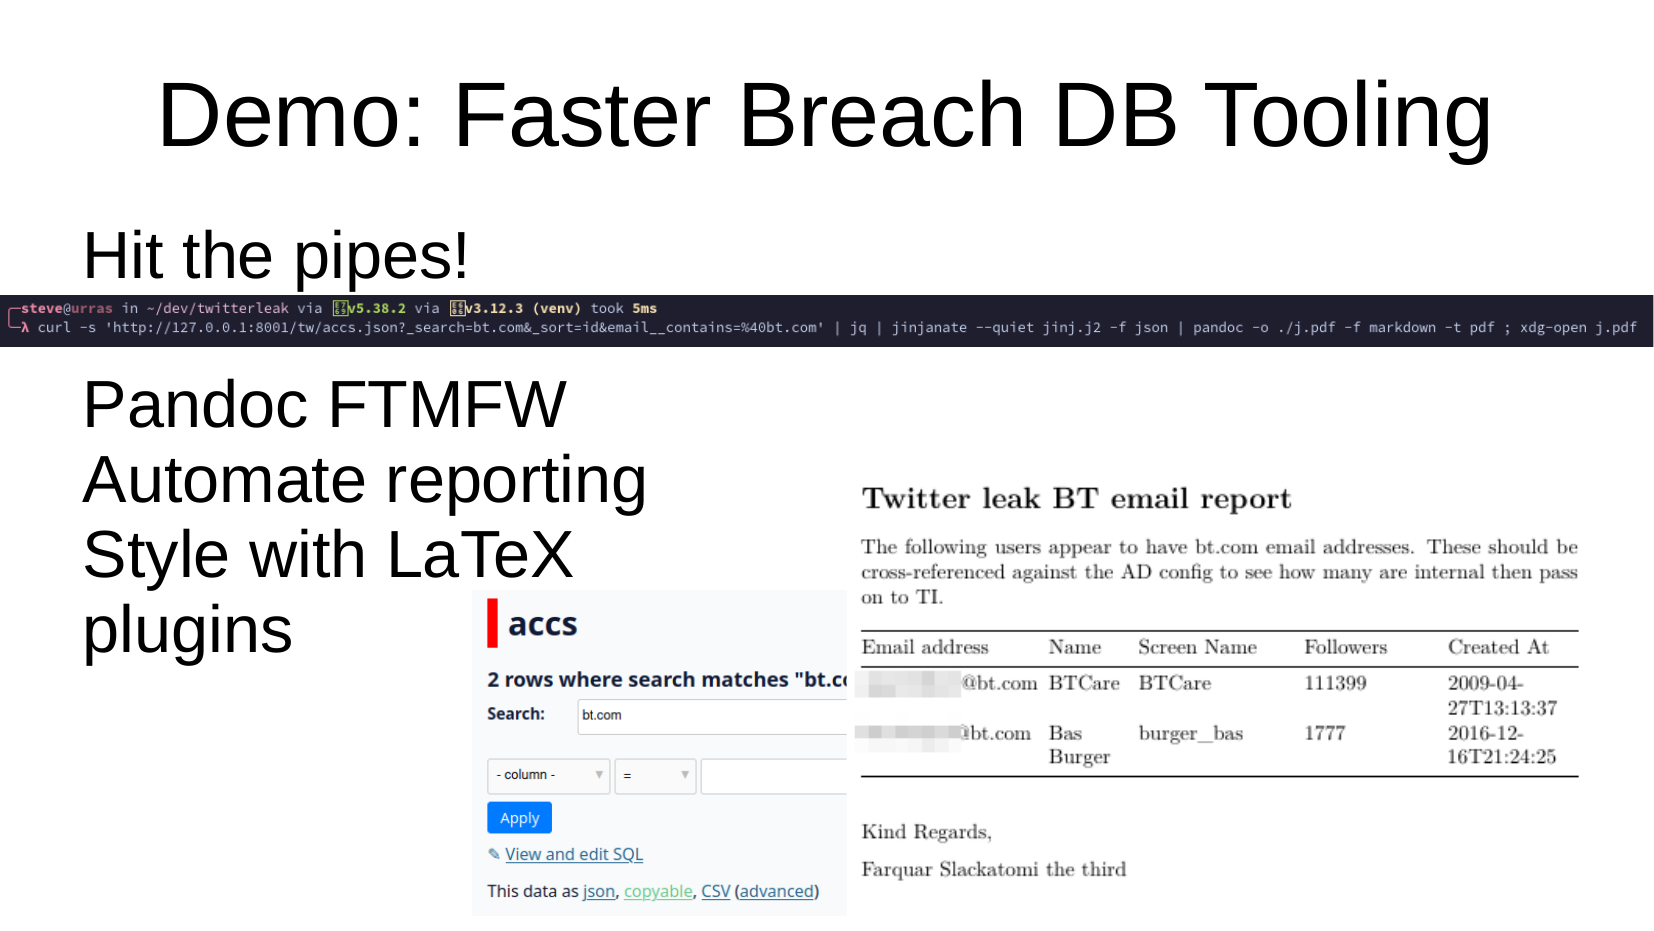

# Demo: Faster Breach DB Tooling
Hit the pipes!
Pandoc FTMFW
Automate reporting
Style with LaTeX
plugins